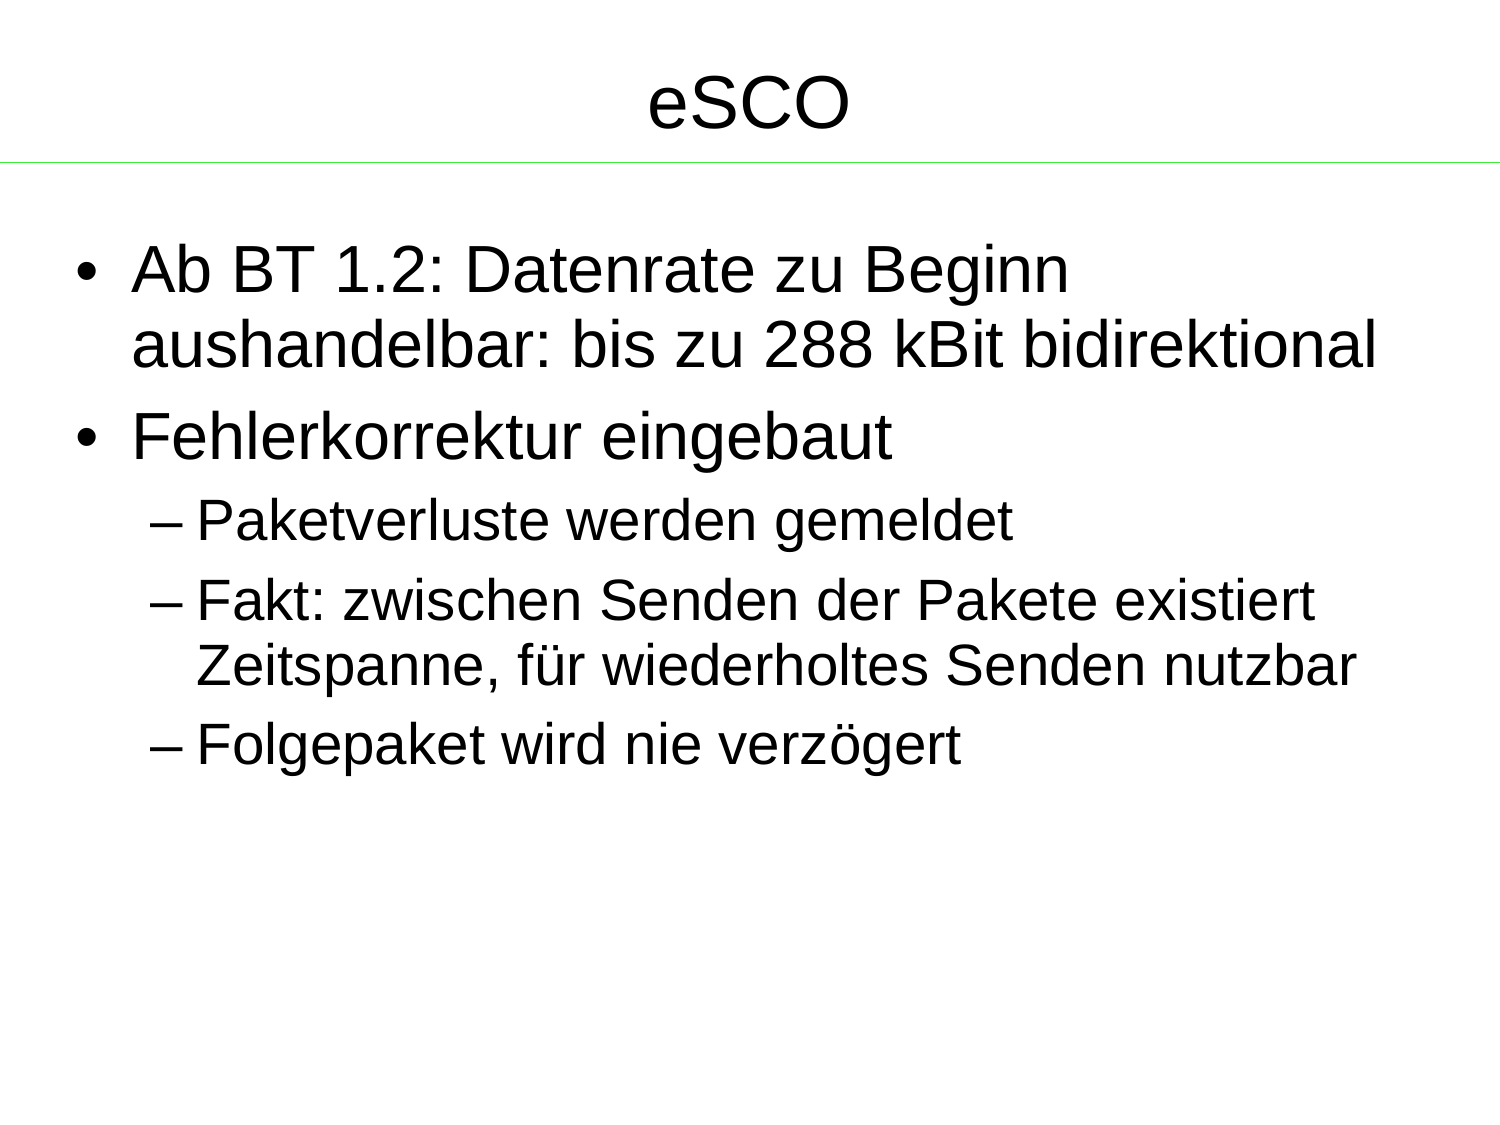

# eSCO
Ab BT 1.2: Datenrate zu Beginn aushandelbar: bis zu 288 kBit bidirektional
Fehlerkorrektur eingebaut
Paketverluste werden gemeldet
Fakt: zwischen Senden der Pakete existiert Zeitspanne, für wiederholtes Senden nutzbar
Folgepaket wird nie verzögert